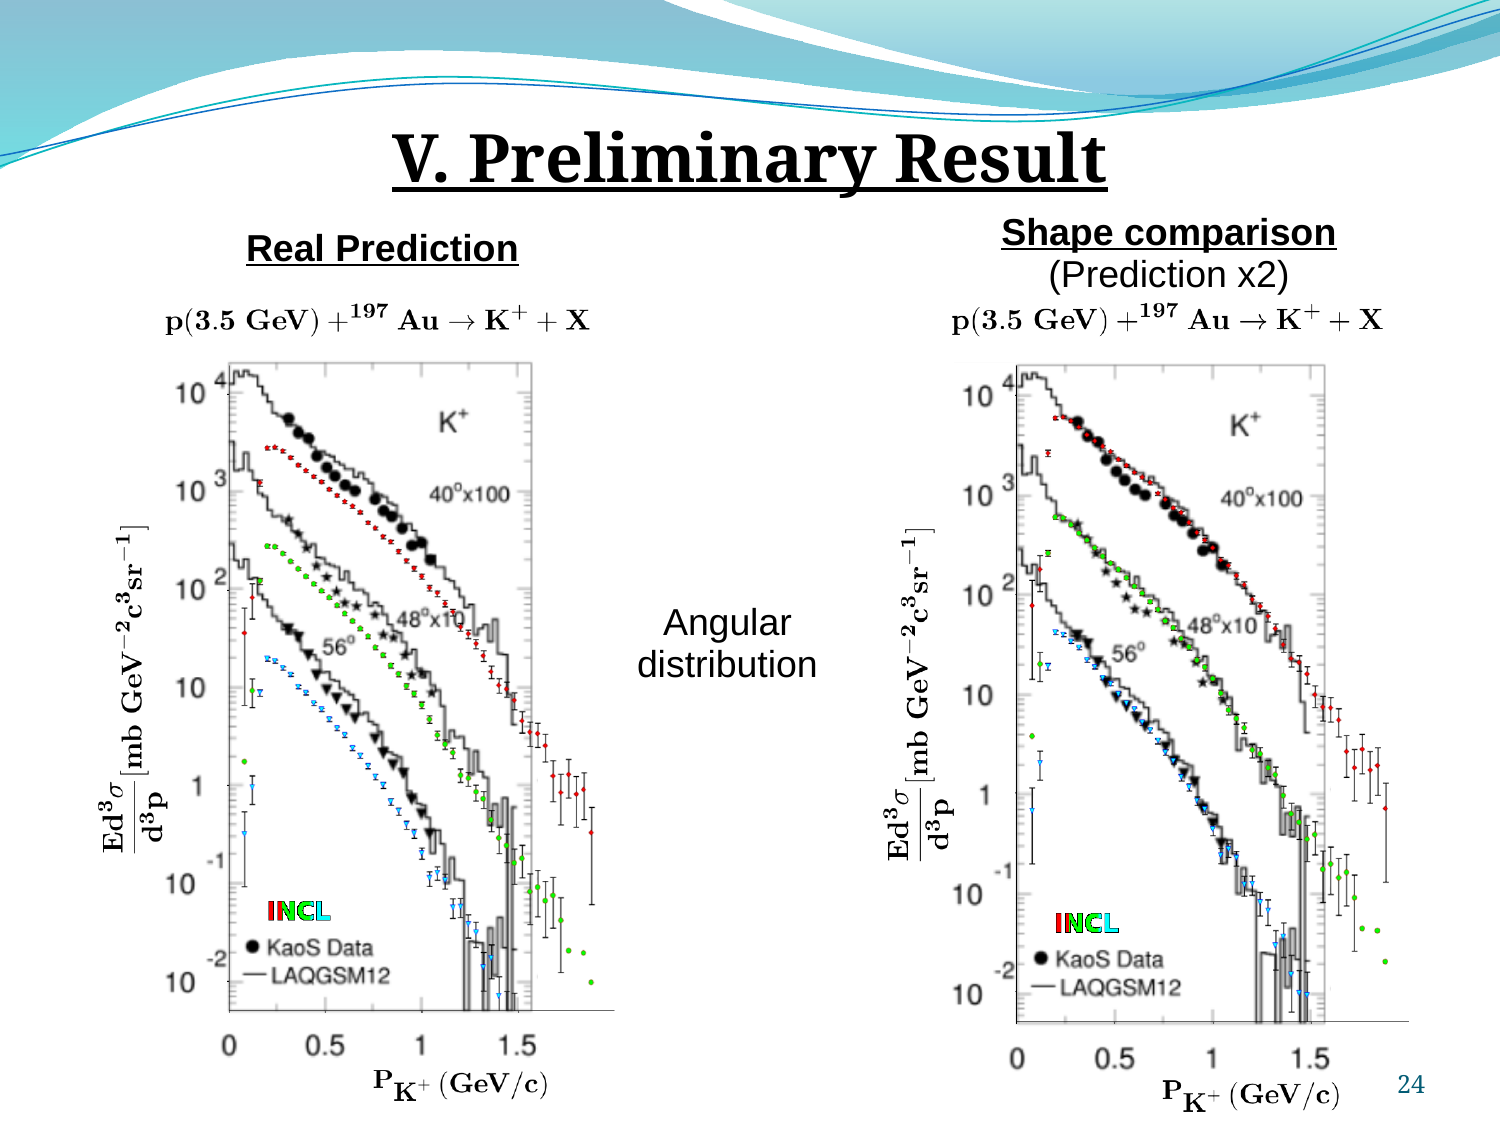

# V. Preliminary Result
Shape comparison
(Prediction x2)
Real Prediction
Angular distribution
24